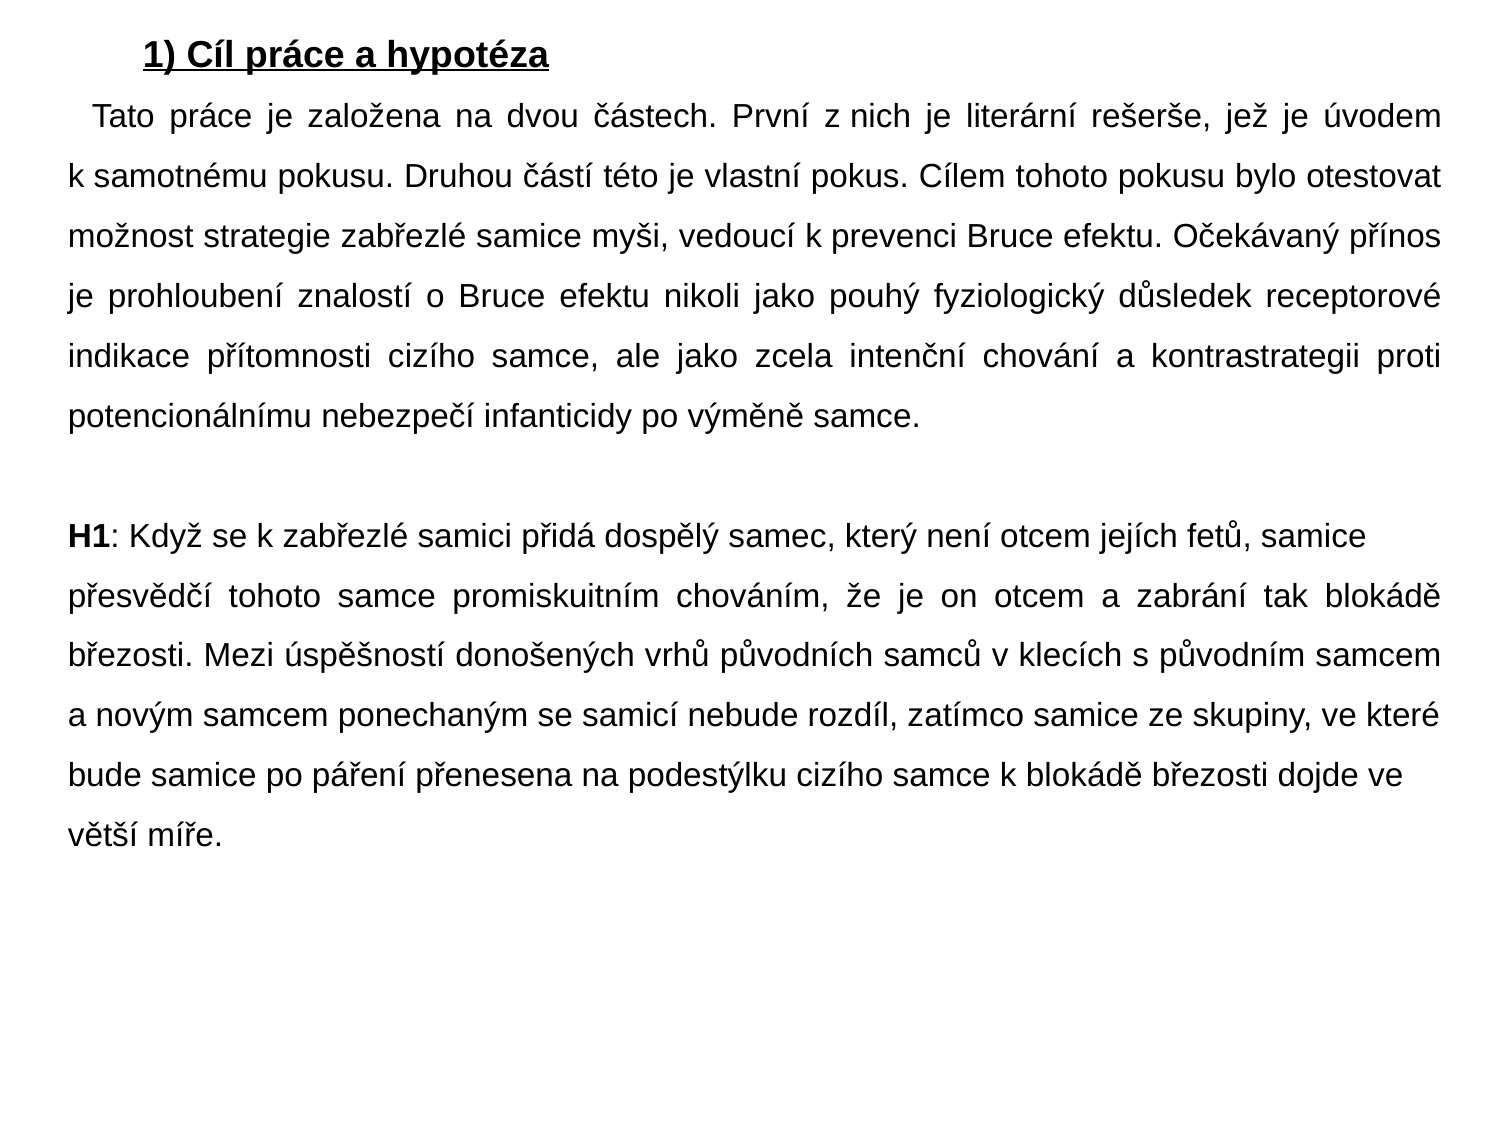

1) Cíl práce a hypotéza
  Tato práce je založena na dvou částech. První z nich je literární rešerše, jež je úvodem k samotnému pokusu. Druhou částí této je vlastní pokus. Cílem tohoto pokusu bylo otestovat možnost strategie zabřezlé samice myši, vedoucí k prevenci Bruce efektu. Očekávaný přínos je prohloubení znalostí o Bruce efektu nikoli jako pouhý fyziologický důsledek receptorové indikace přítomnosti cizího samce, ale jako zcela intenční chování a kontrastrategii proti potencionálnímu nebezpečí infanticidy po výměně samce.
H1: Když se k zabřezlé samici přidá dospělý samec, který není otcem jejích fetů, samice
přesvědčí tohoto samce promiskuitním chováním, že je on otcem a zabrání tak blokádě březosti. Mezi úspěšností donošených vrhů původních samců v klecích s původním samcem a novým samcem ponechaným se samicí nebude rozdíl, zatímco samice ze skupiny, ve které
bude samice po páření přenesena na podestýlku cizího samce k blokádě březosti dojde ve
větší míře.